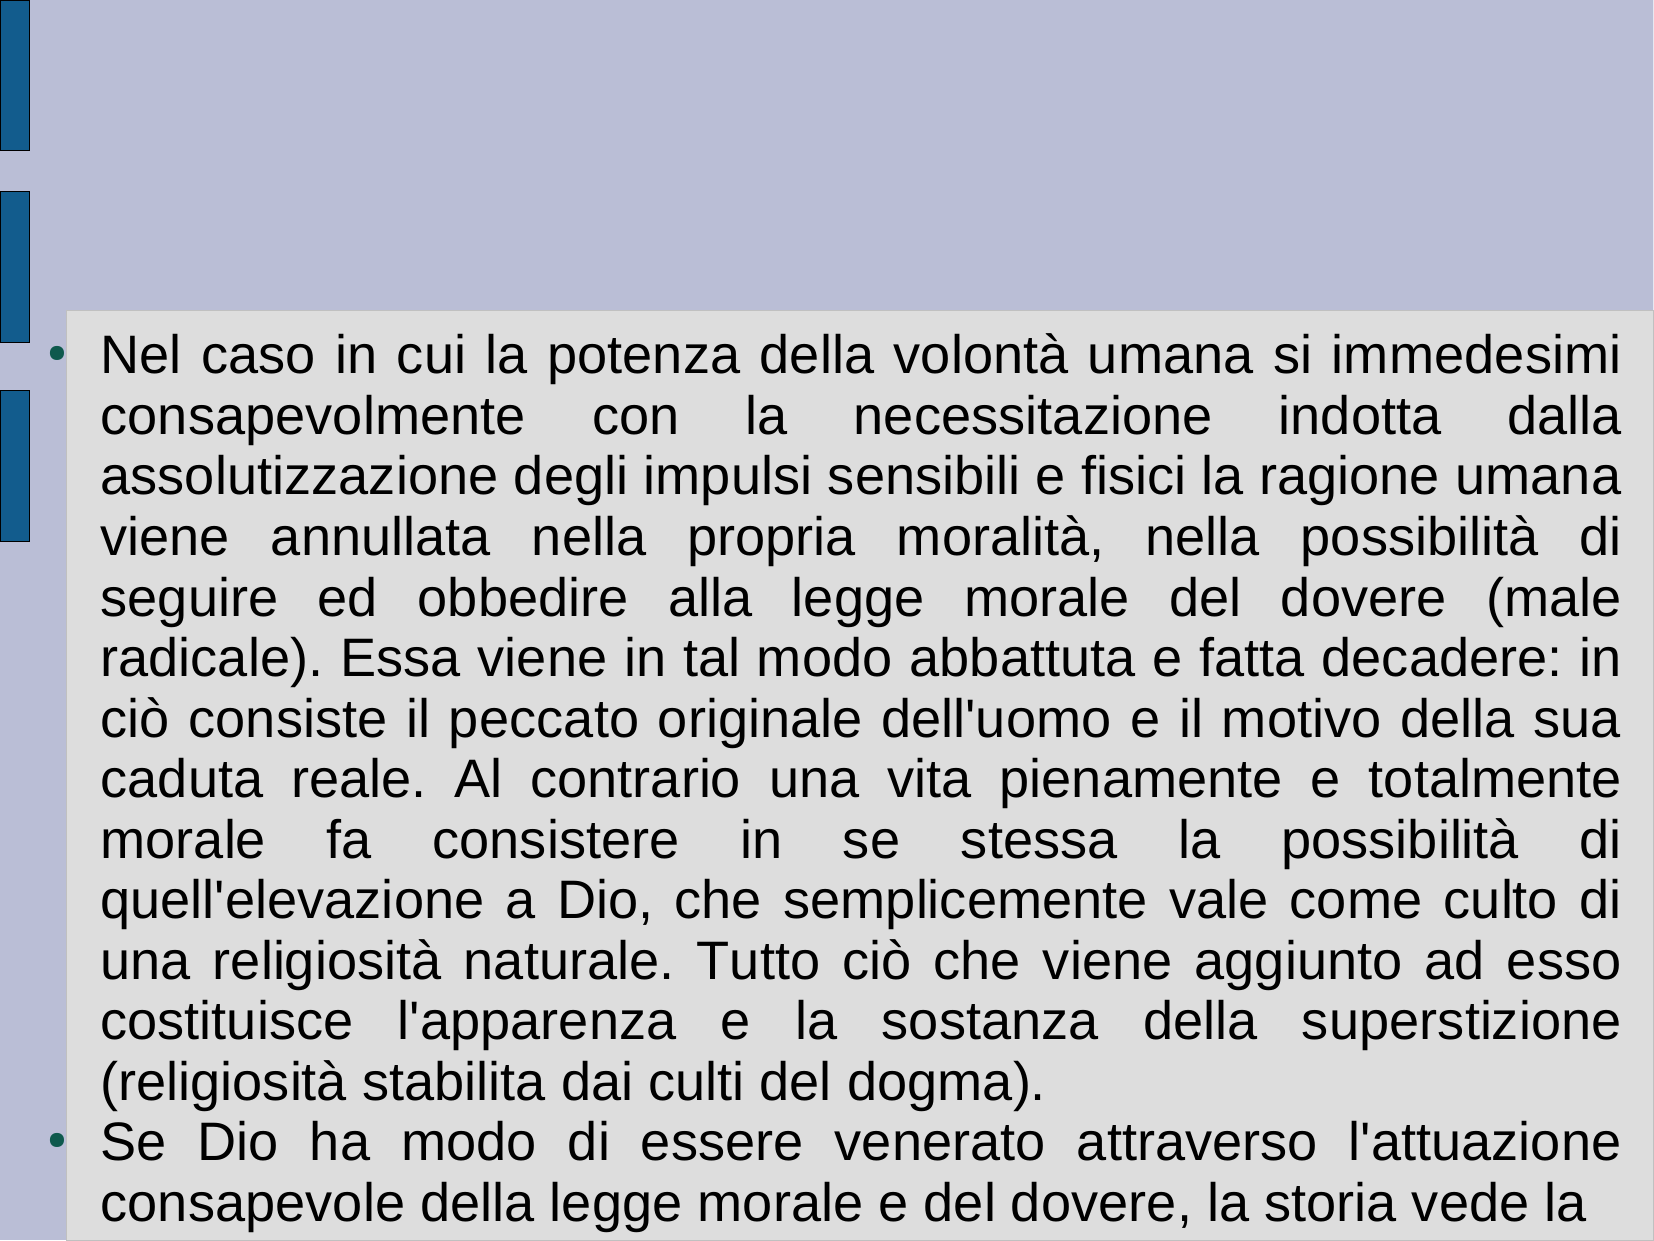

#
Nel caso in cui la potenza della volontà umana si immedesimi consapevolmente con la necessitazione indotta dalla assolutizzazione degli impulsi sensibili e fisici la ragione umana viene annullata nella propria moralità, nella possibilità di seguire ed obbedire alla legge morale del dovere (male radicale). Essa viene in tal modo abbattuta e fatta decadere: in ciò consiste il peccato originale dell'uomo e il motivo della sua caduta reale. Al contrario una vita pienamente e totalmente morale fa consistere in se stessa la possibilità di quell'elevazione a Dio, che semplicemente vale come culto di una religiosità naturale. Tutto ciò che viene aggiunto ad esso costituisce l'apparenza e la sostanza della superstizione (religiosità stabilita dai culti del dogma).
Se Dio ha modo di essere venerato attraverso l'attuazione consapevole della legge morale e del dovere, la storia vede la